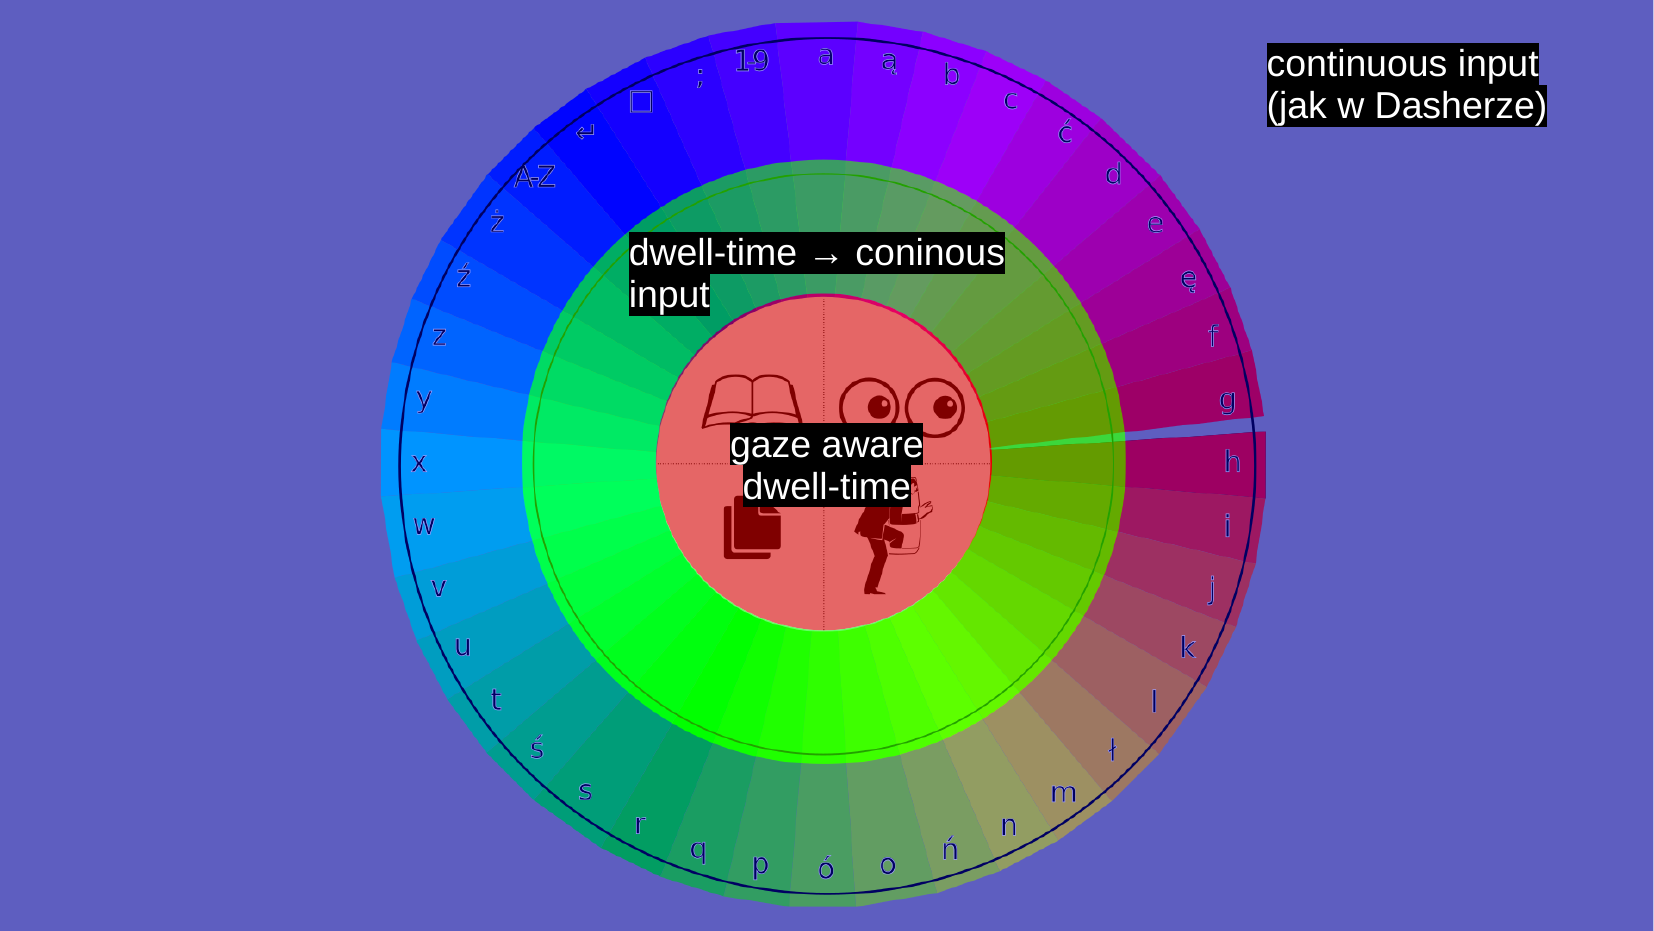

gaze aware
dwell-time
continuous input (jak w Dasherze)
dwell-time → coninous input